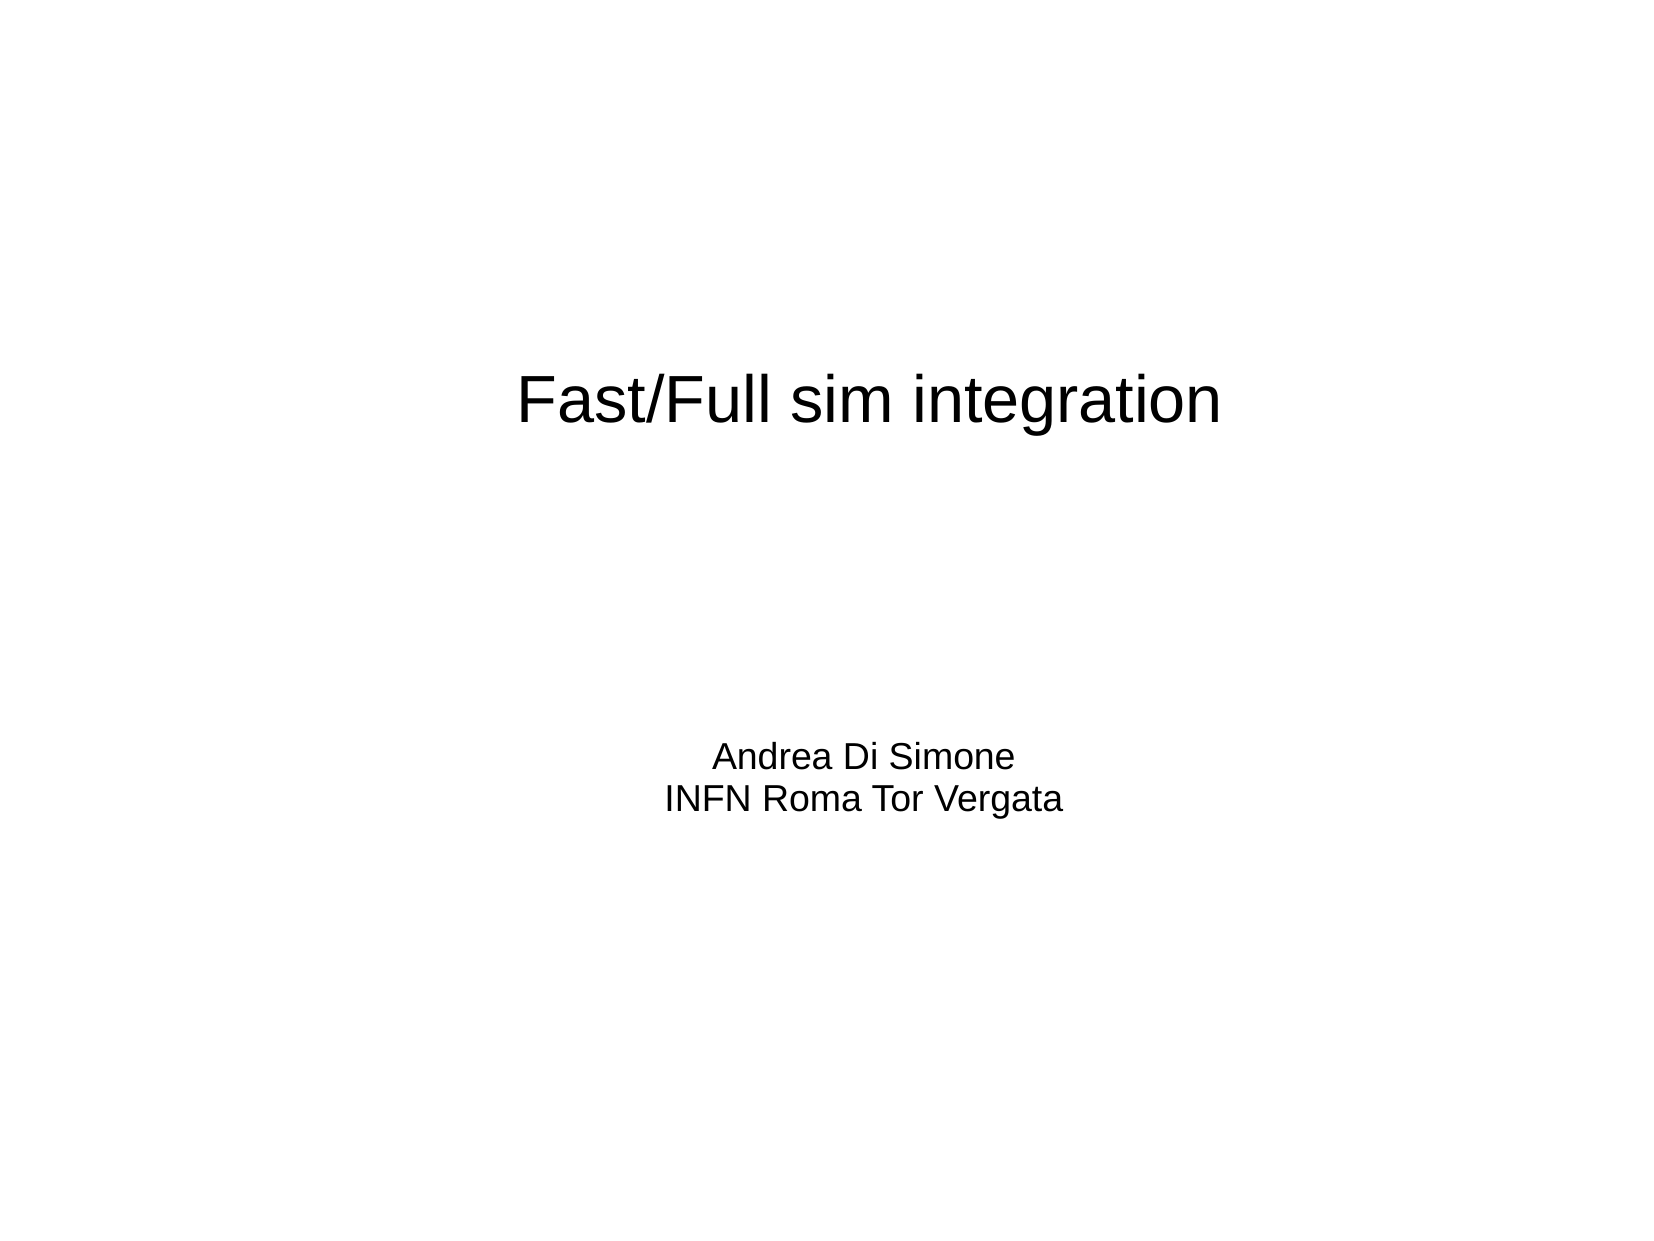

Fast/Full sim integration
Andrea Di Simone
INFN Roma Tor Vergata